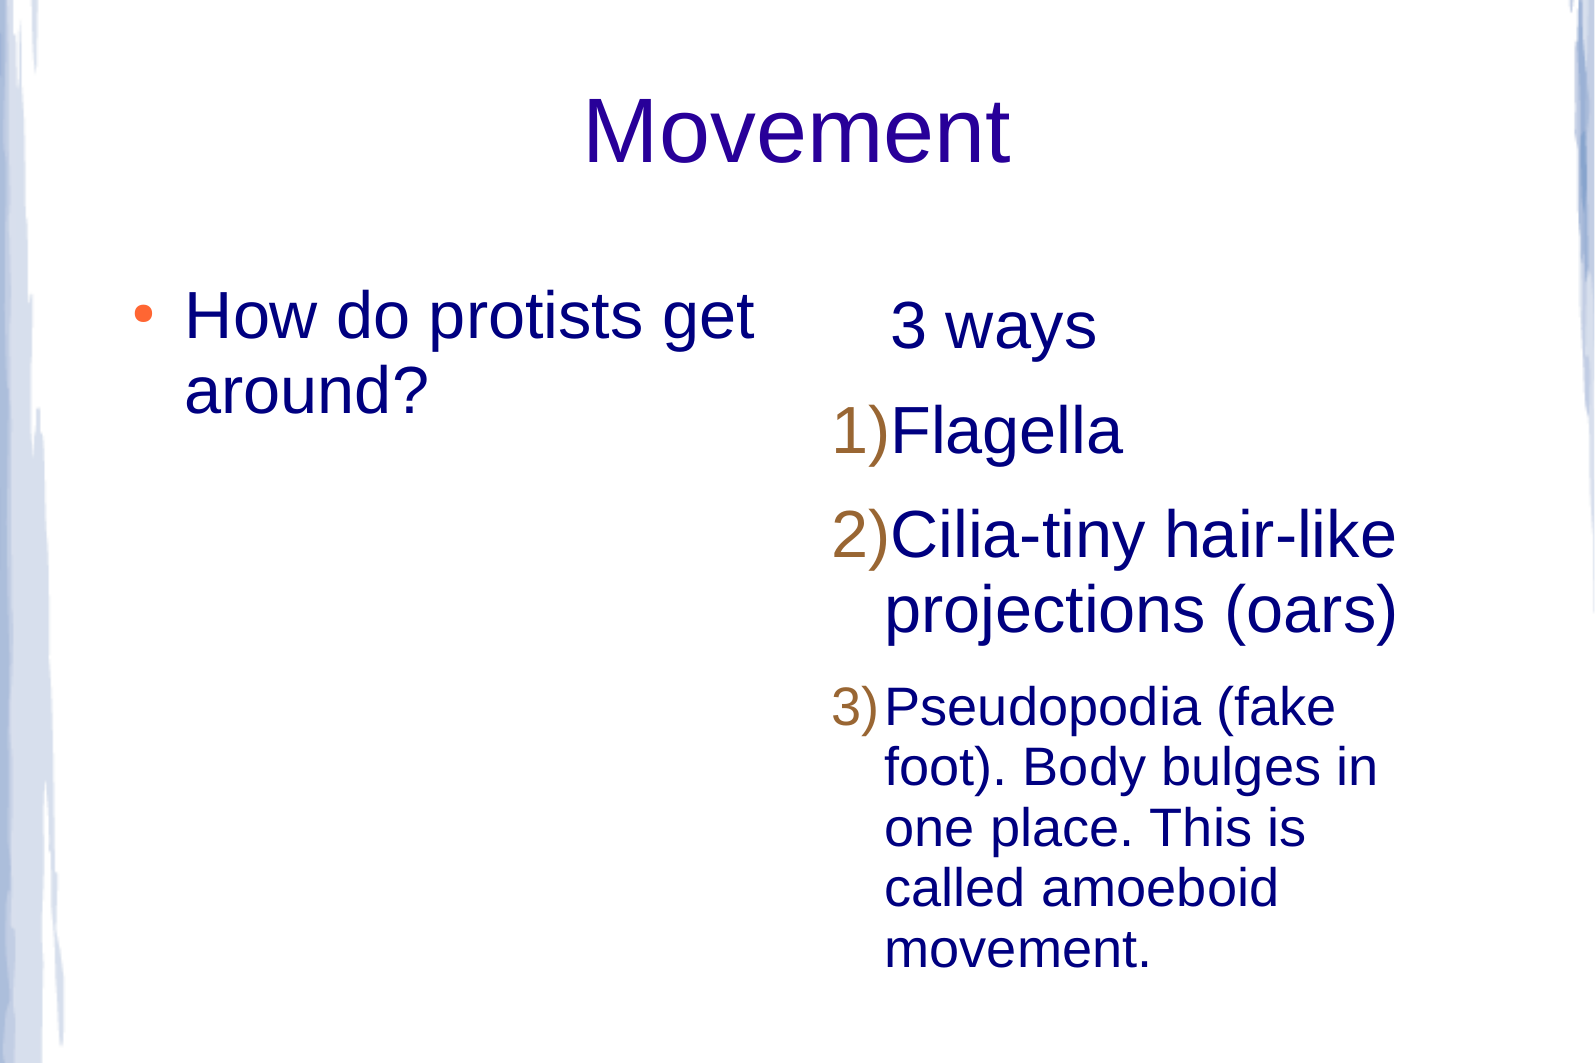

# Movement
How do protists get around?
3 ways
Flagella
Cilia-tiny hair-like projections (oars)
Pseudopodia (fake foot). Body bulges in one place. This is called amoeboid movement.